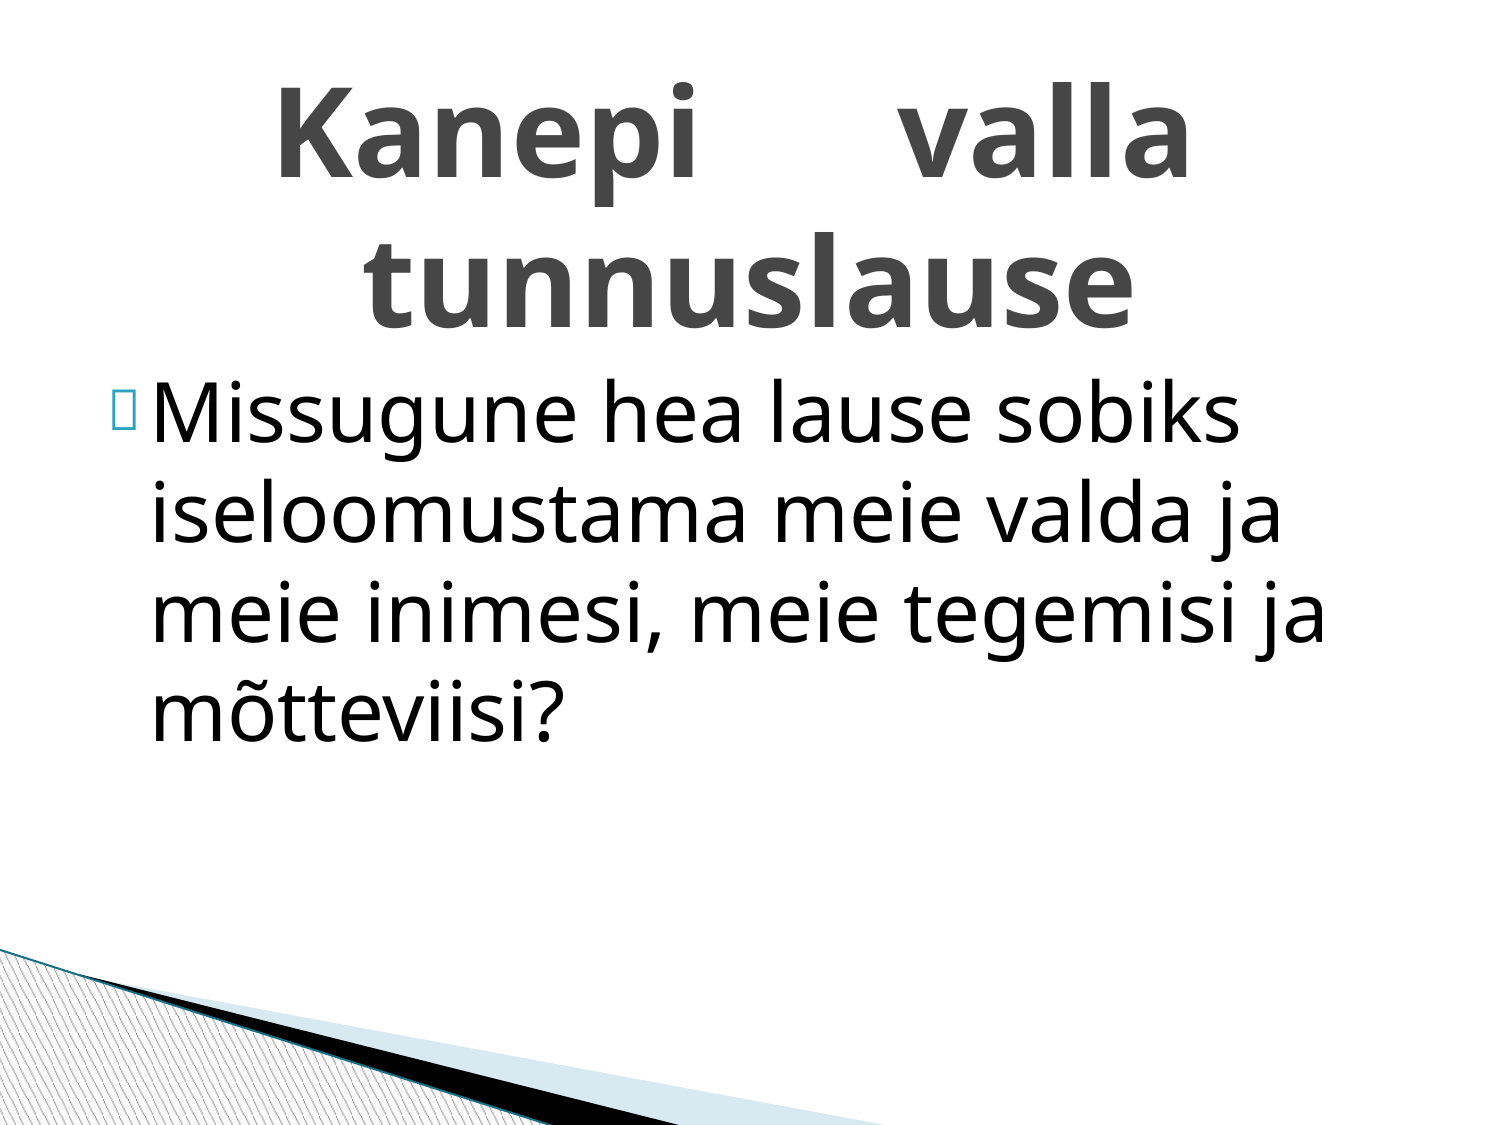

Kanepi valla tunnuslause
# Missugune hea lause sobiks iseloomustama meie valda ja meie inimesi, meie tegemisi ja mõtteviisi?